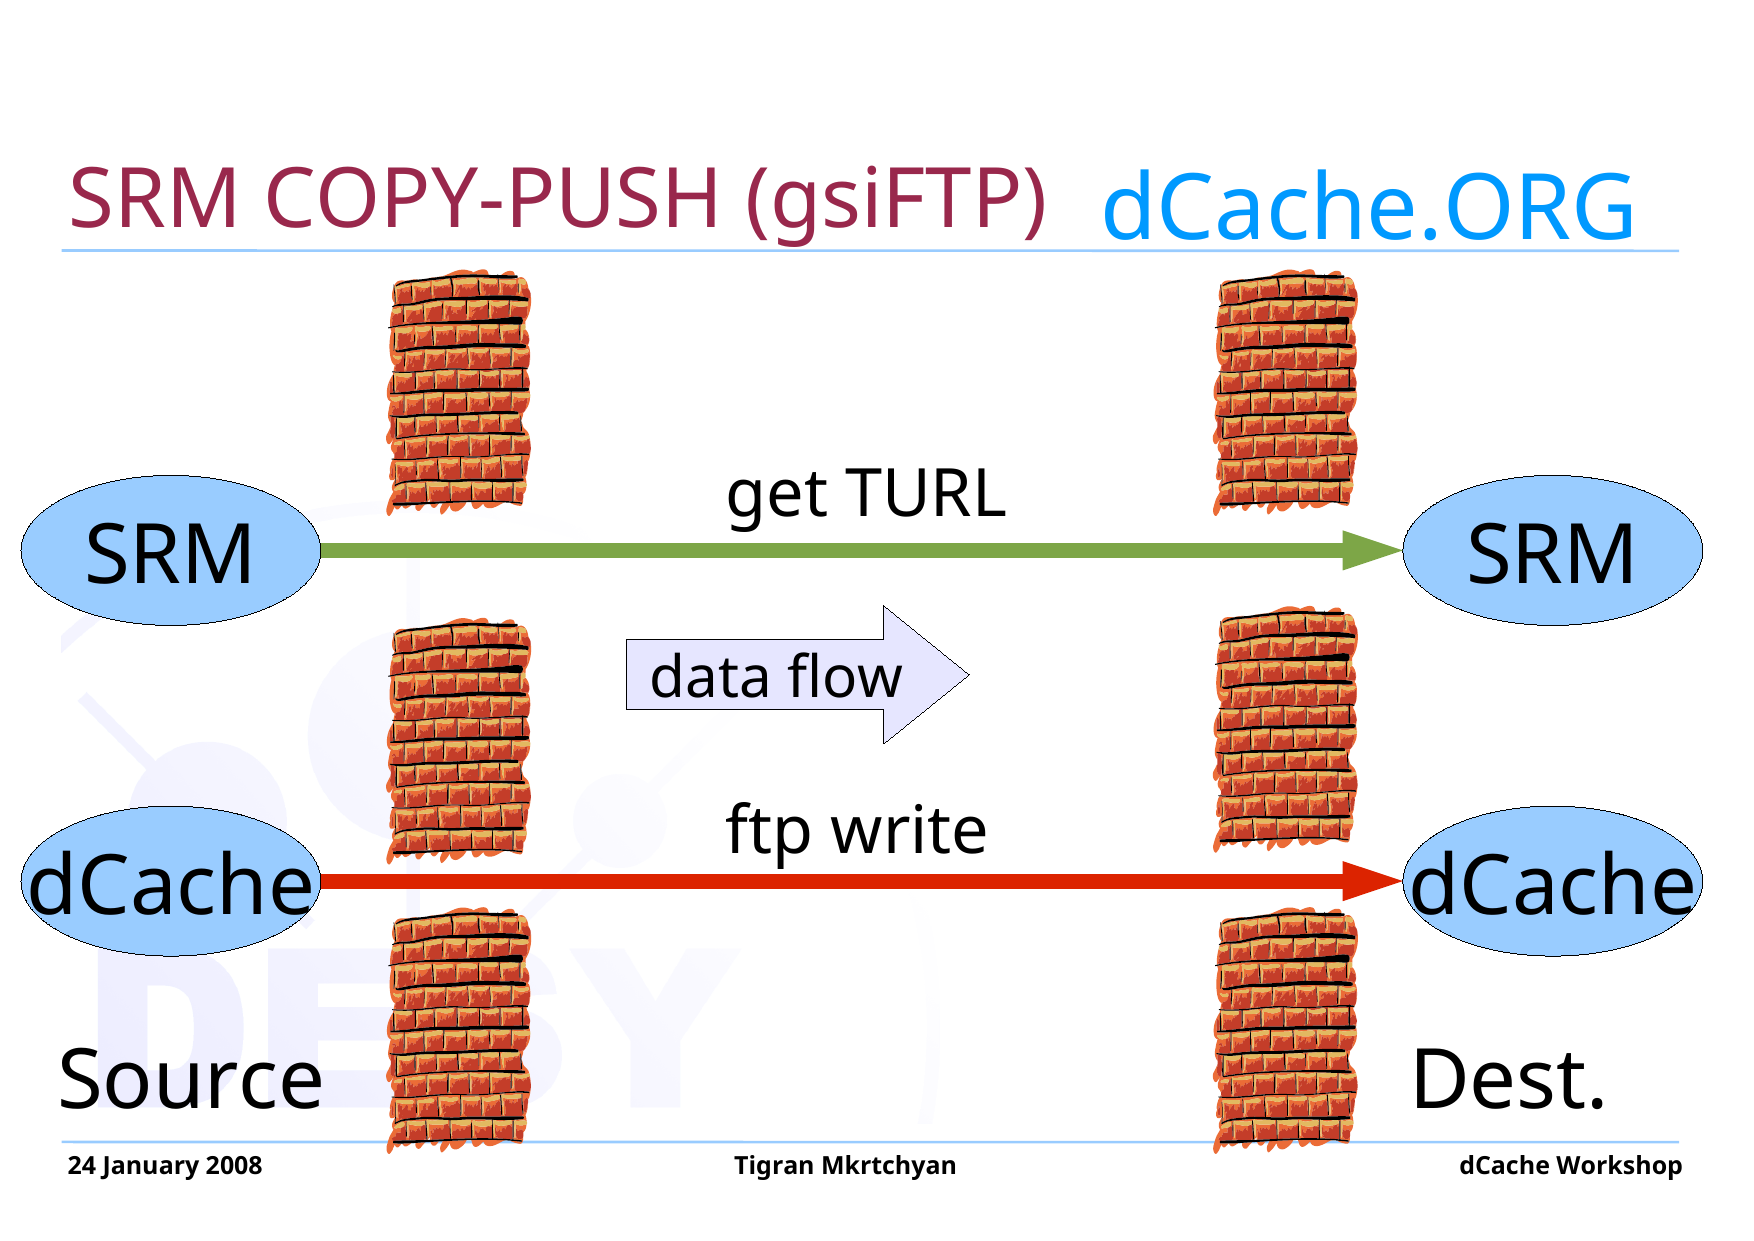

SRM COPY-PUSH (gsiFTP)
get TURL
SRM
SRM
data flow
ftp write
dCache
dCache
Source
Dest.